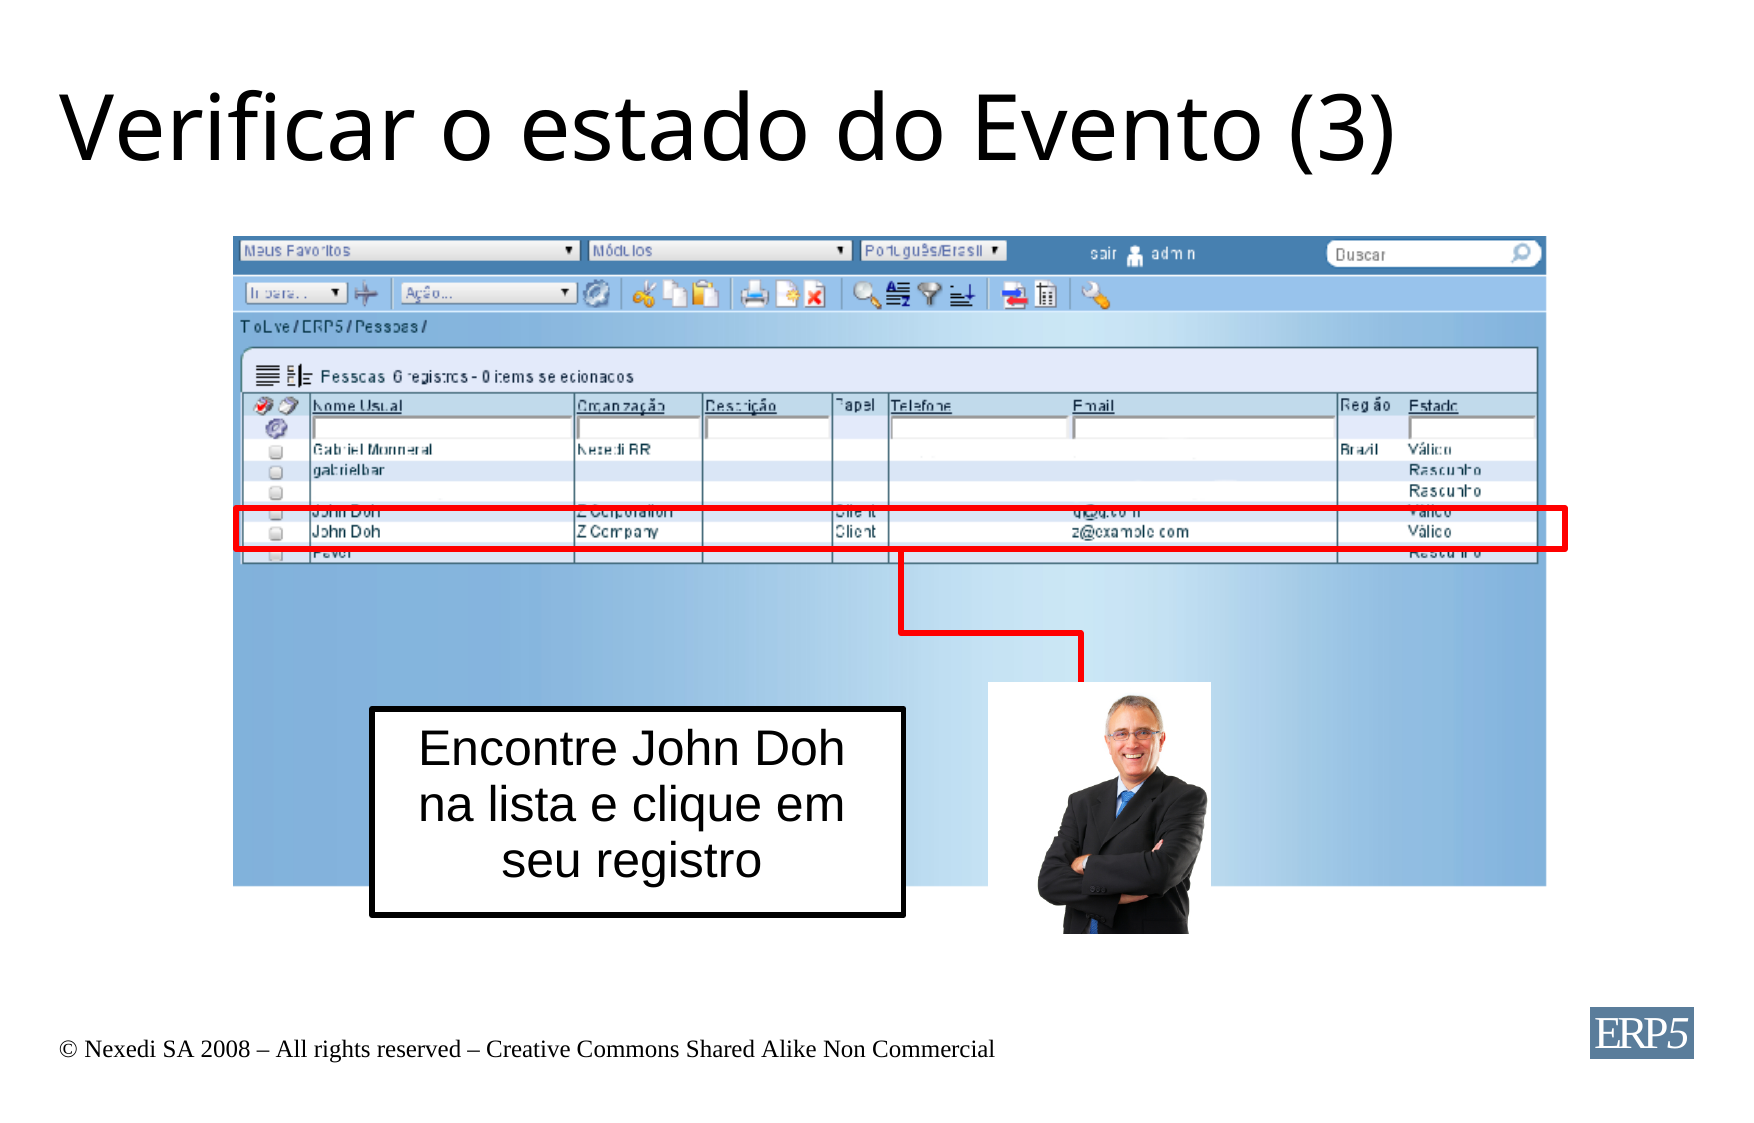

# Verificar o estado do Evento (3)
Encontre John Doh na lista e clique em seu registro